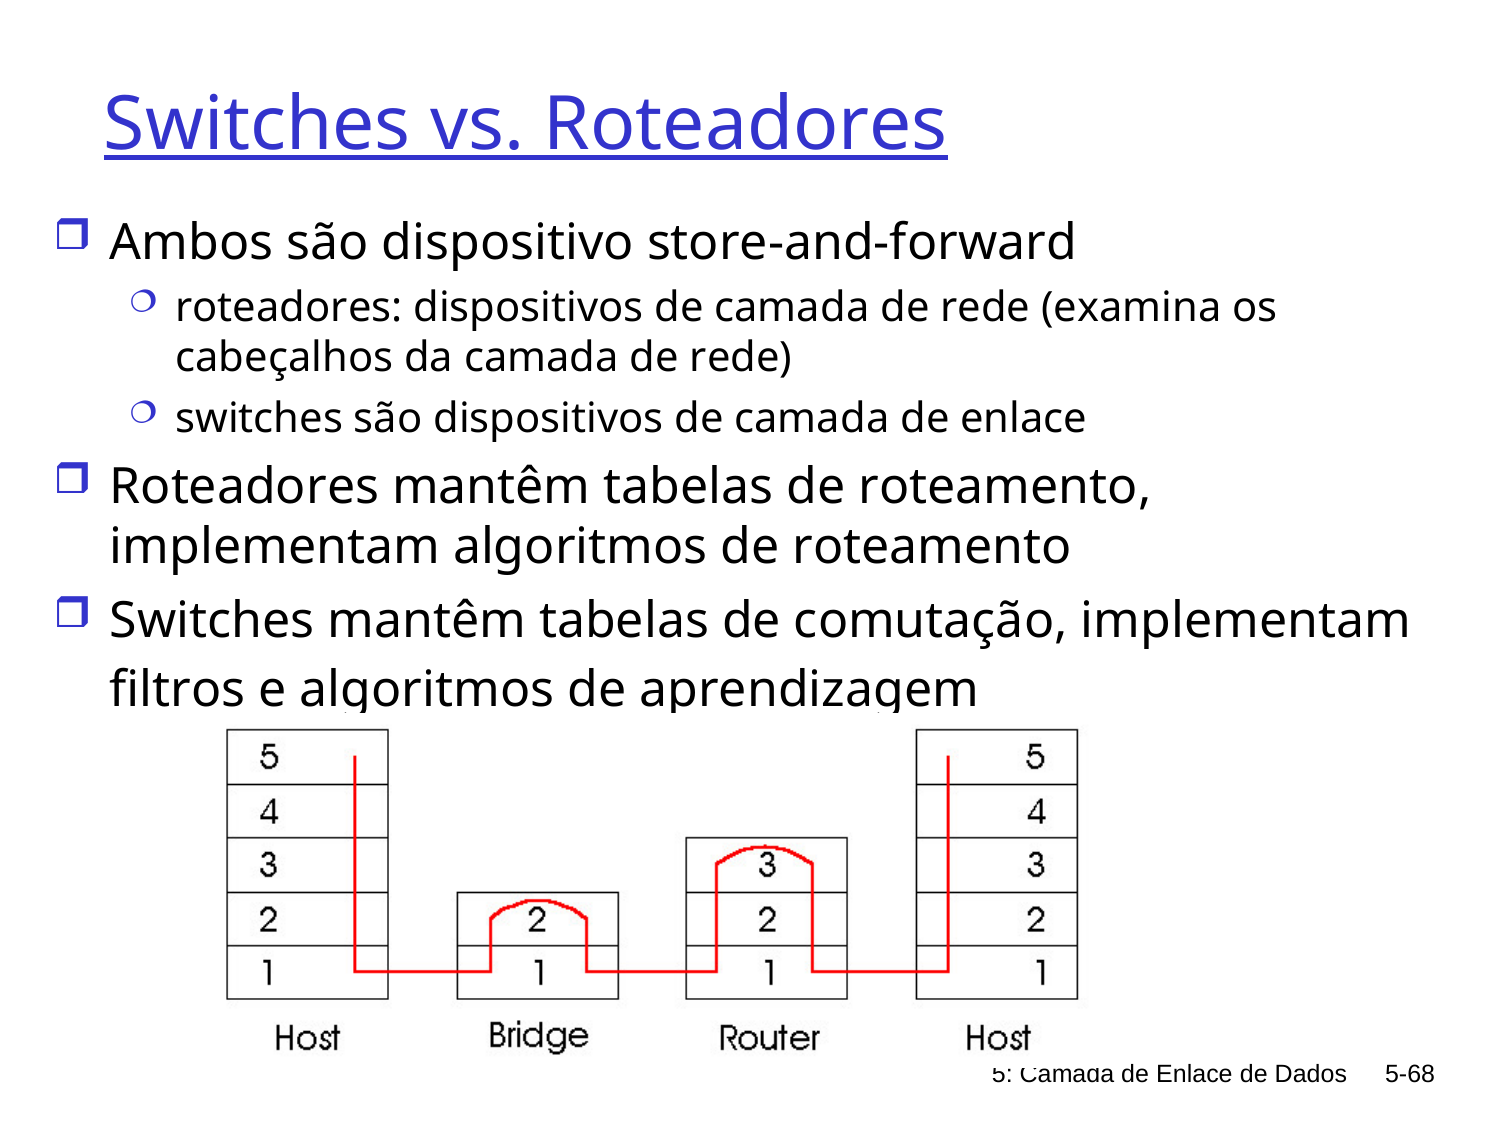

# Switches vs. Roteadores
Ambos são dispositivo store-and-forward
roteadores: dispositivos de camada de rede (examina os cabeçalhos da camada de rede)
switches são dispositivos de camada de enlace
Roteadores mantêm tabelas de roteamento, implementam algoritmos de roteamento
Switches mantêm tabelas de comutação, implementam filtros e algoritmos de aprendizagem
5: Camada de Enlace de Dados